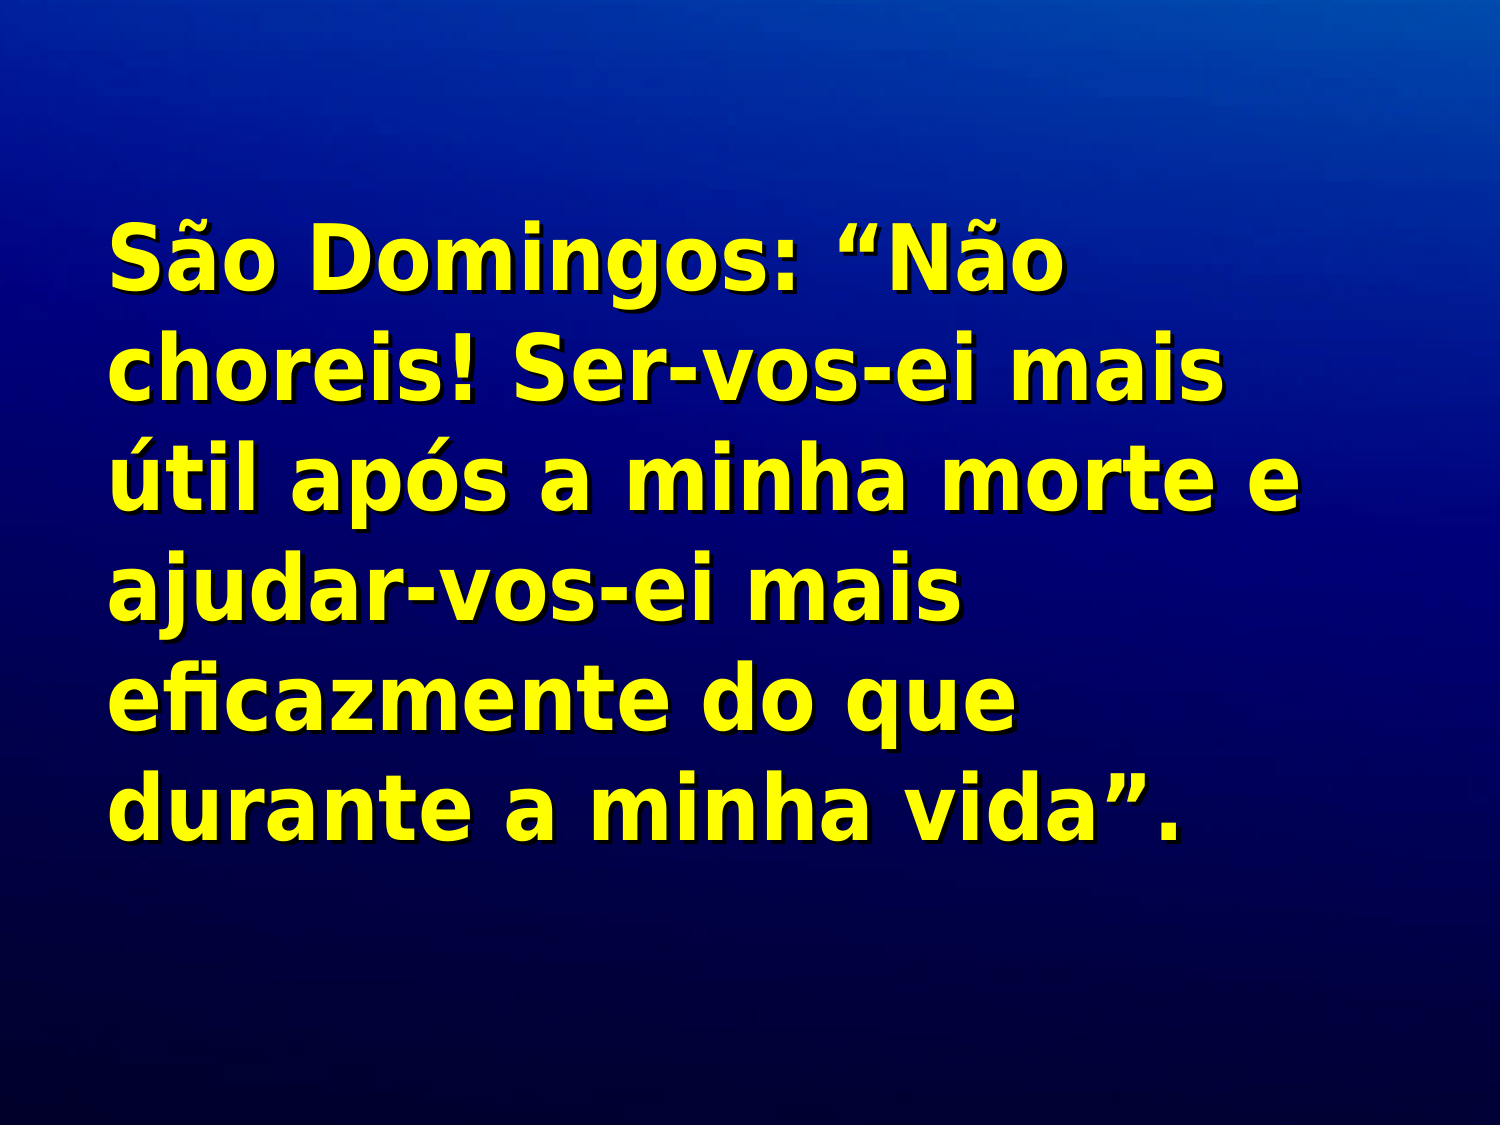

São Domingos: “Não choreis! Ser-vos-ei mais útil após a minha morte e ajudar-vos-ei mais eficazmente do que durante a minha vida”.